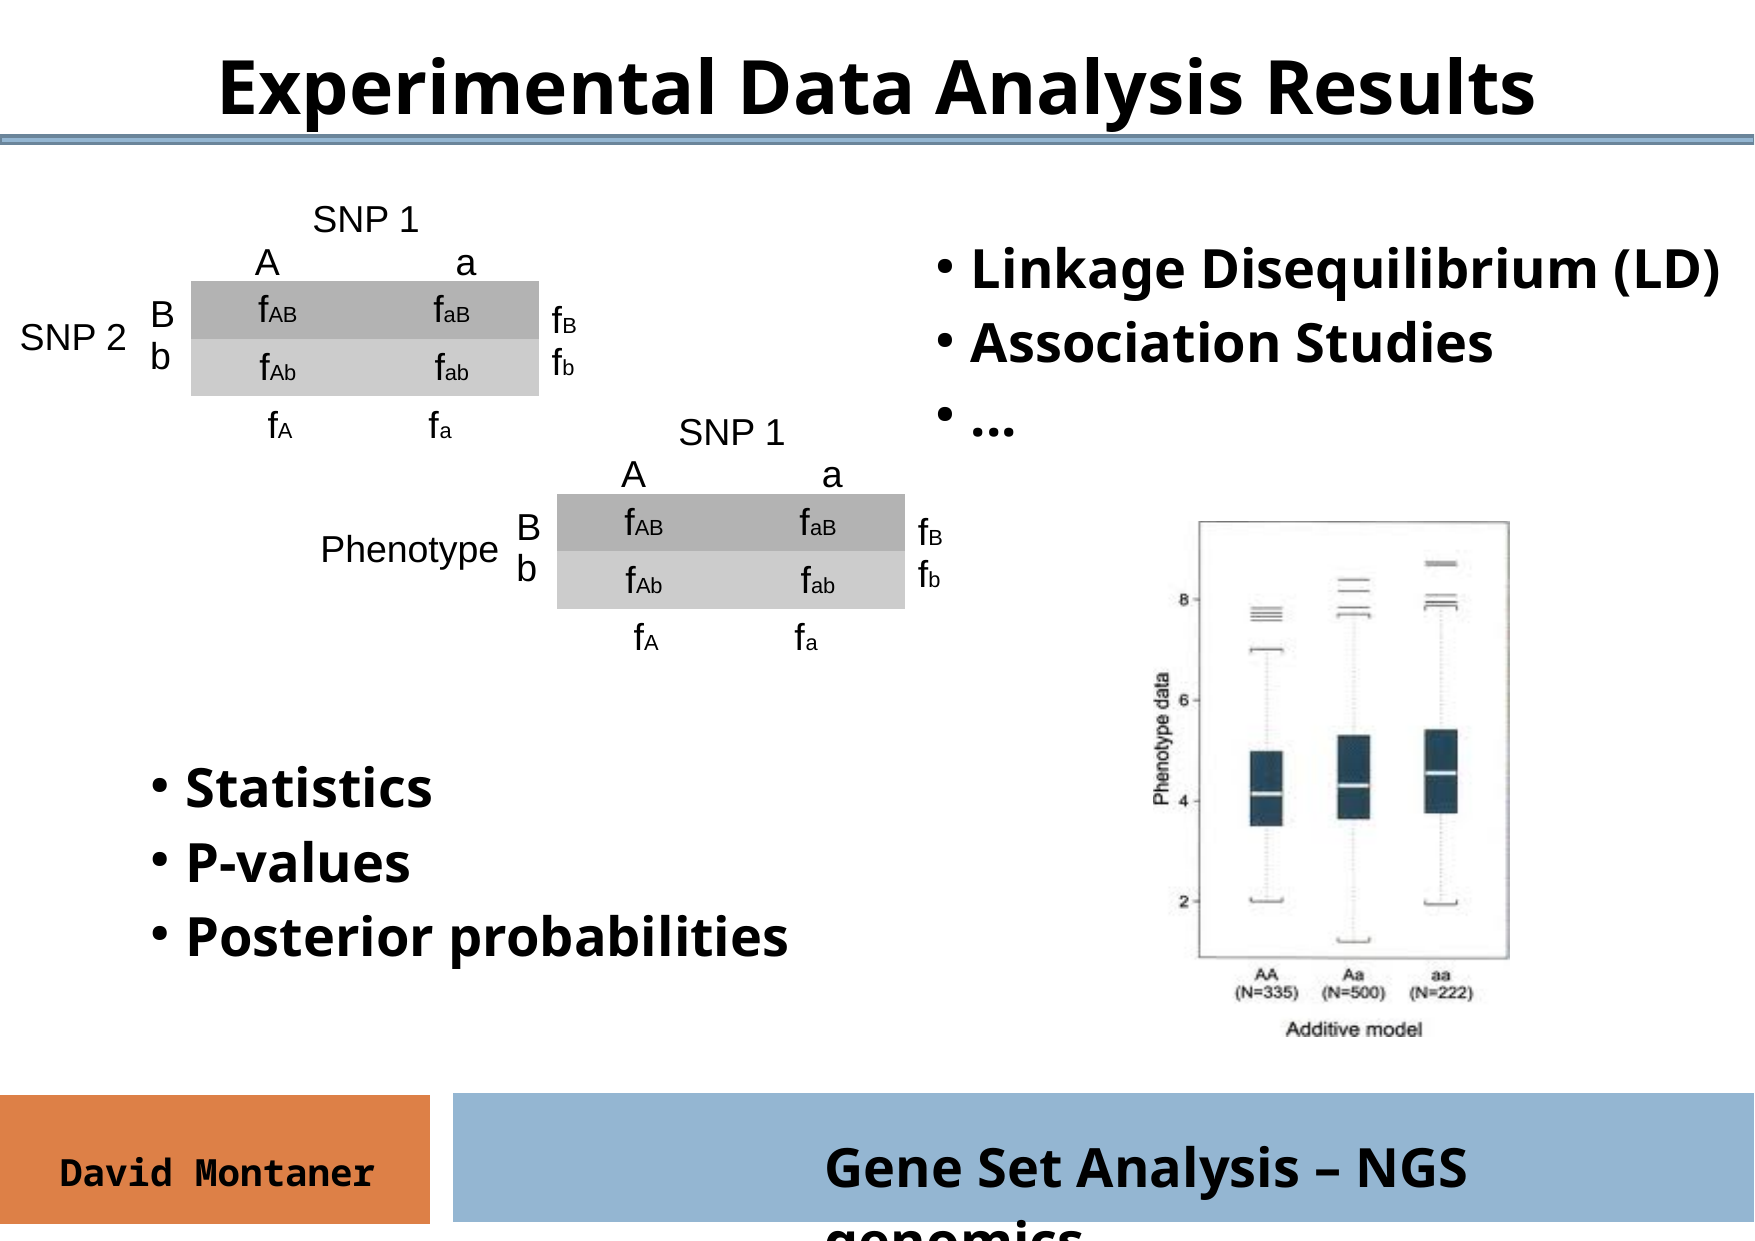

Experimental Data Analysis Results
SNP 1
A a
Linkage Disequilibrium (LD)
Association Studies
...
| fAB | faB |
| --- | --- |
| fAb | fab |
B
b
fB
fb
SNP 2
fA fa
SNP 1
A a
| fAB | faB |
| --- | --- |
| fAb | fab |
B
b
fB
fb
Phenotype
fA fa
Statistics
P-values
Posterior probabilities
Gene Set Analysis – NGS genomics
David Montaner